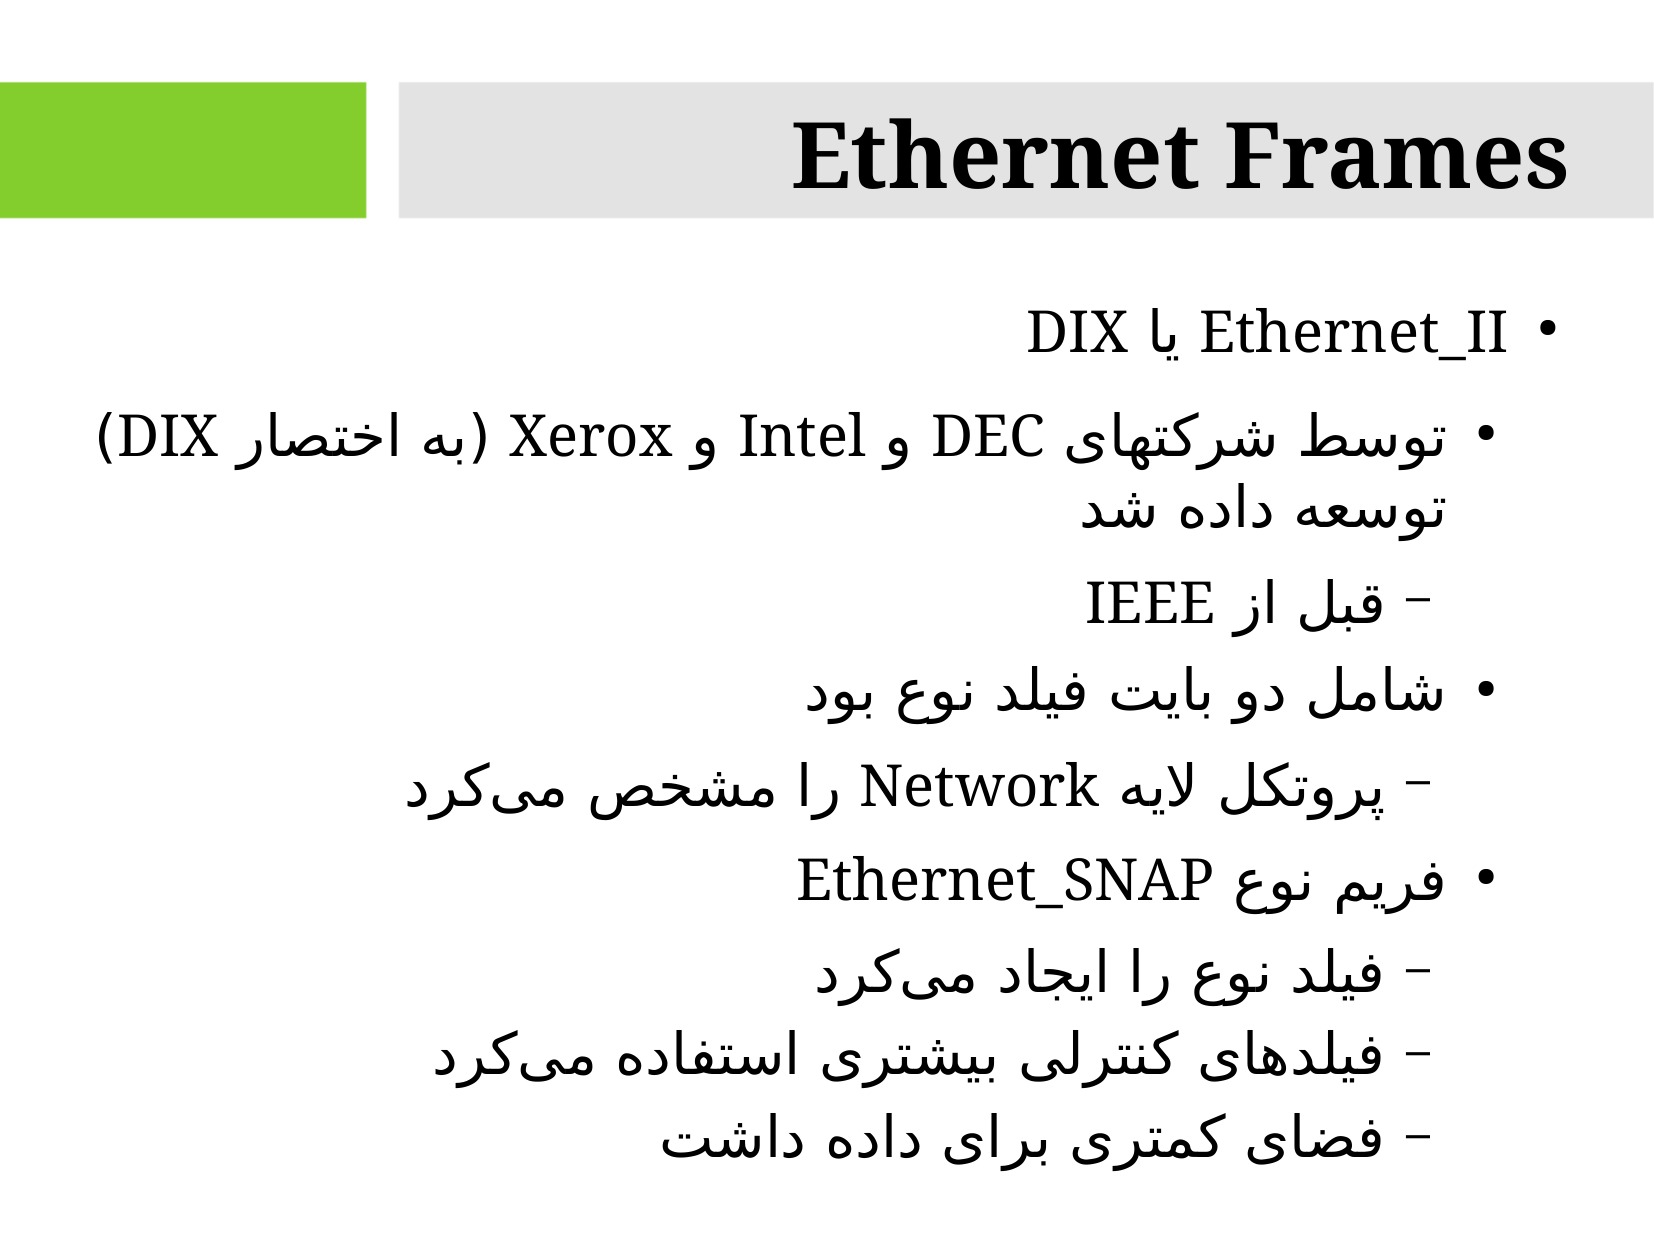

# Ethernet Frames
Ethernet_II یا DIX
توسط شرکتهای DEC و Intel و Xerox (به اختصار DIX) توسعه داده شد
قبل از IEEE
شامل دو بایت فیلد نوع بود
پروتکل لایه Network را مشخص می‌کرد
فریم نوع Ethernet_SNAP
فیلد نوع را ایجاد می‌کرد
فیلدهای کنترلی بیشتری استفاده می‌کرد
فضای کمتری برای داده داشت